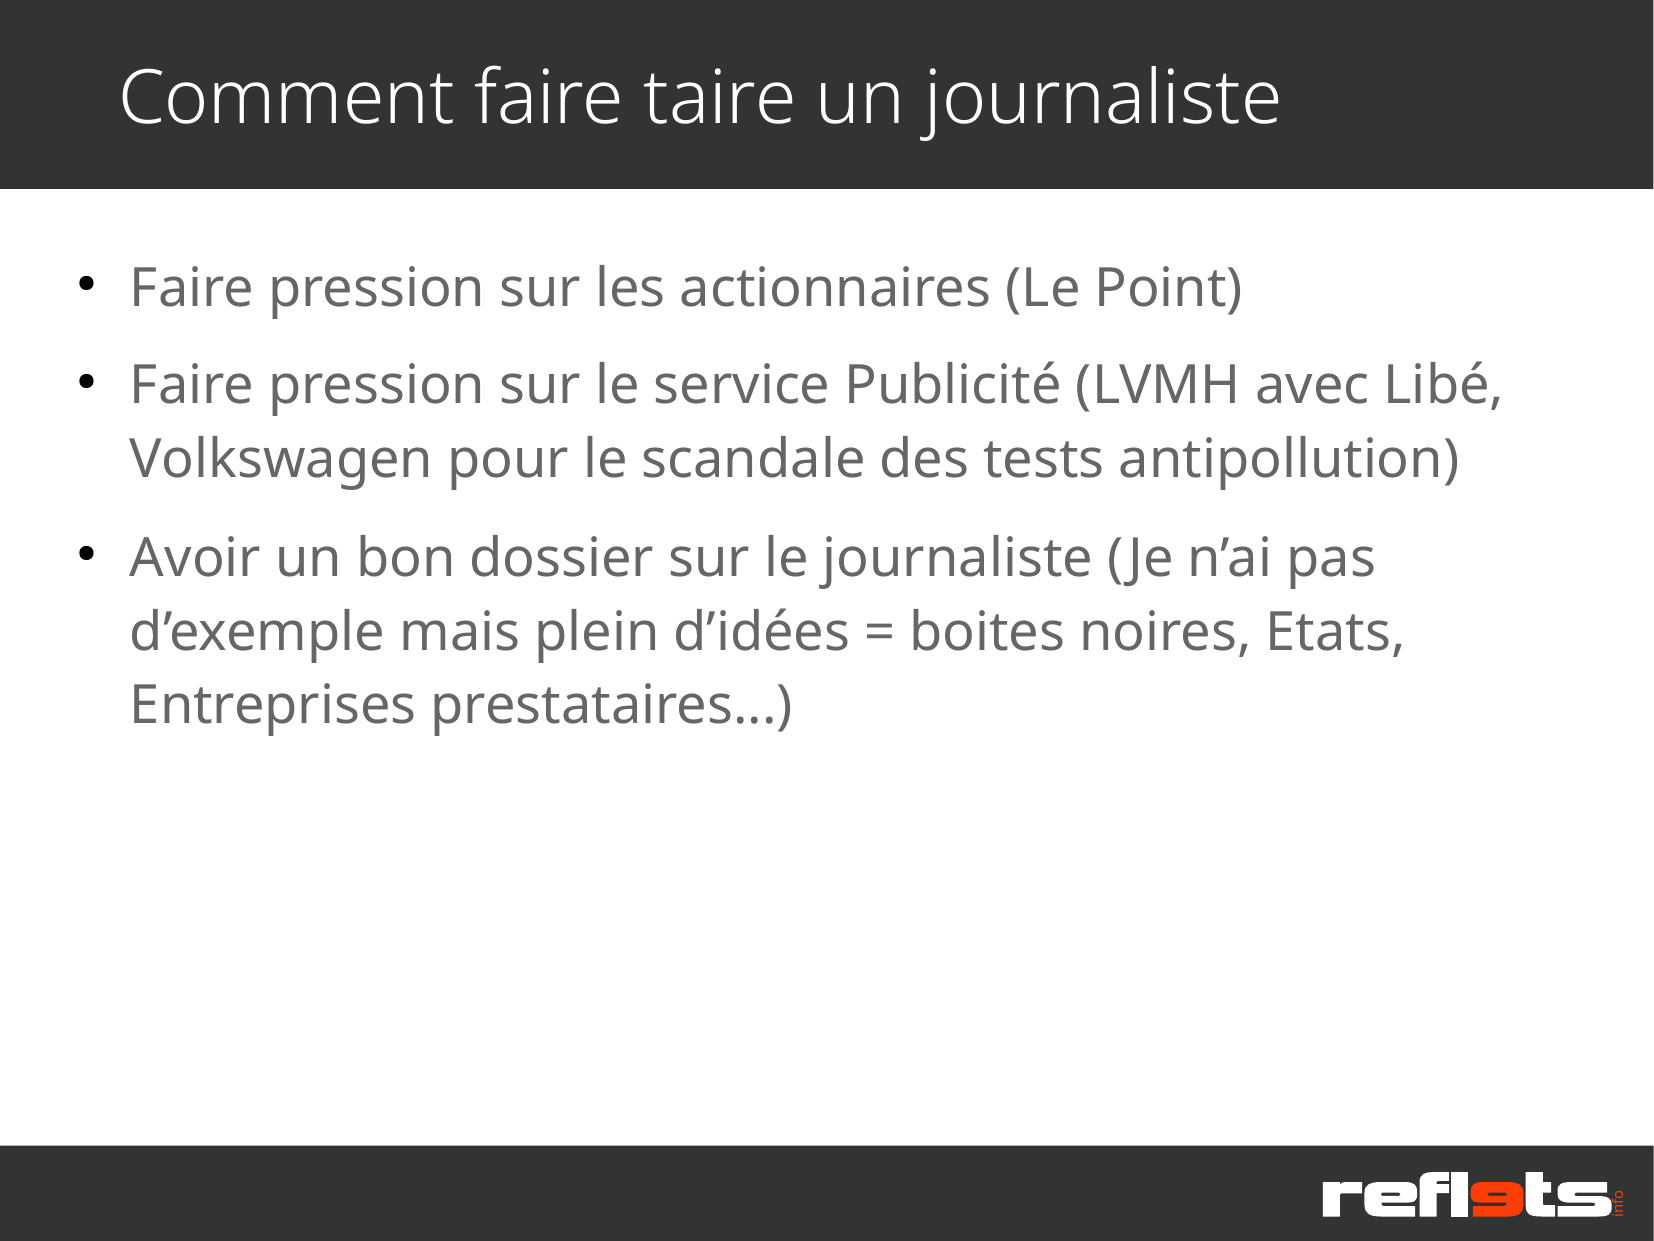

# Comment faire taire un journaliste
Faire pression sur les actionnaires (Le Point)
Faire pression sur le service Publicité (LVMH avec Libé, Volkswagen pour le scandale des tests antipollution)
Avoir un bon dossier sur le journaliste (Je n’ai pas d’exemple mais plein d’idées = boites noires, Etats, Entreprises prestataires...)